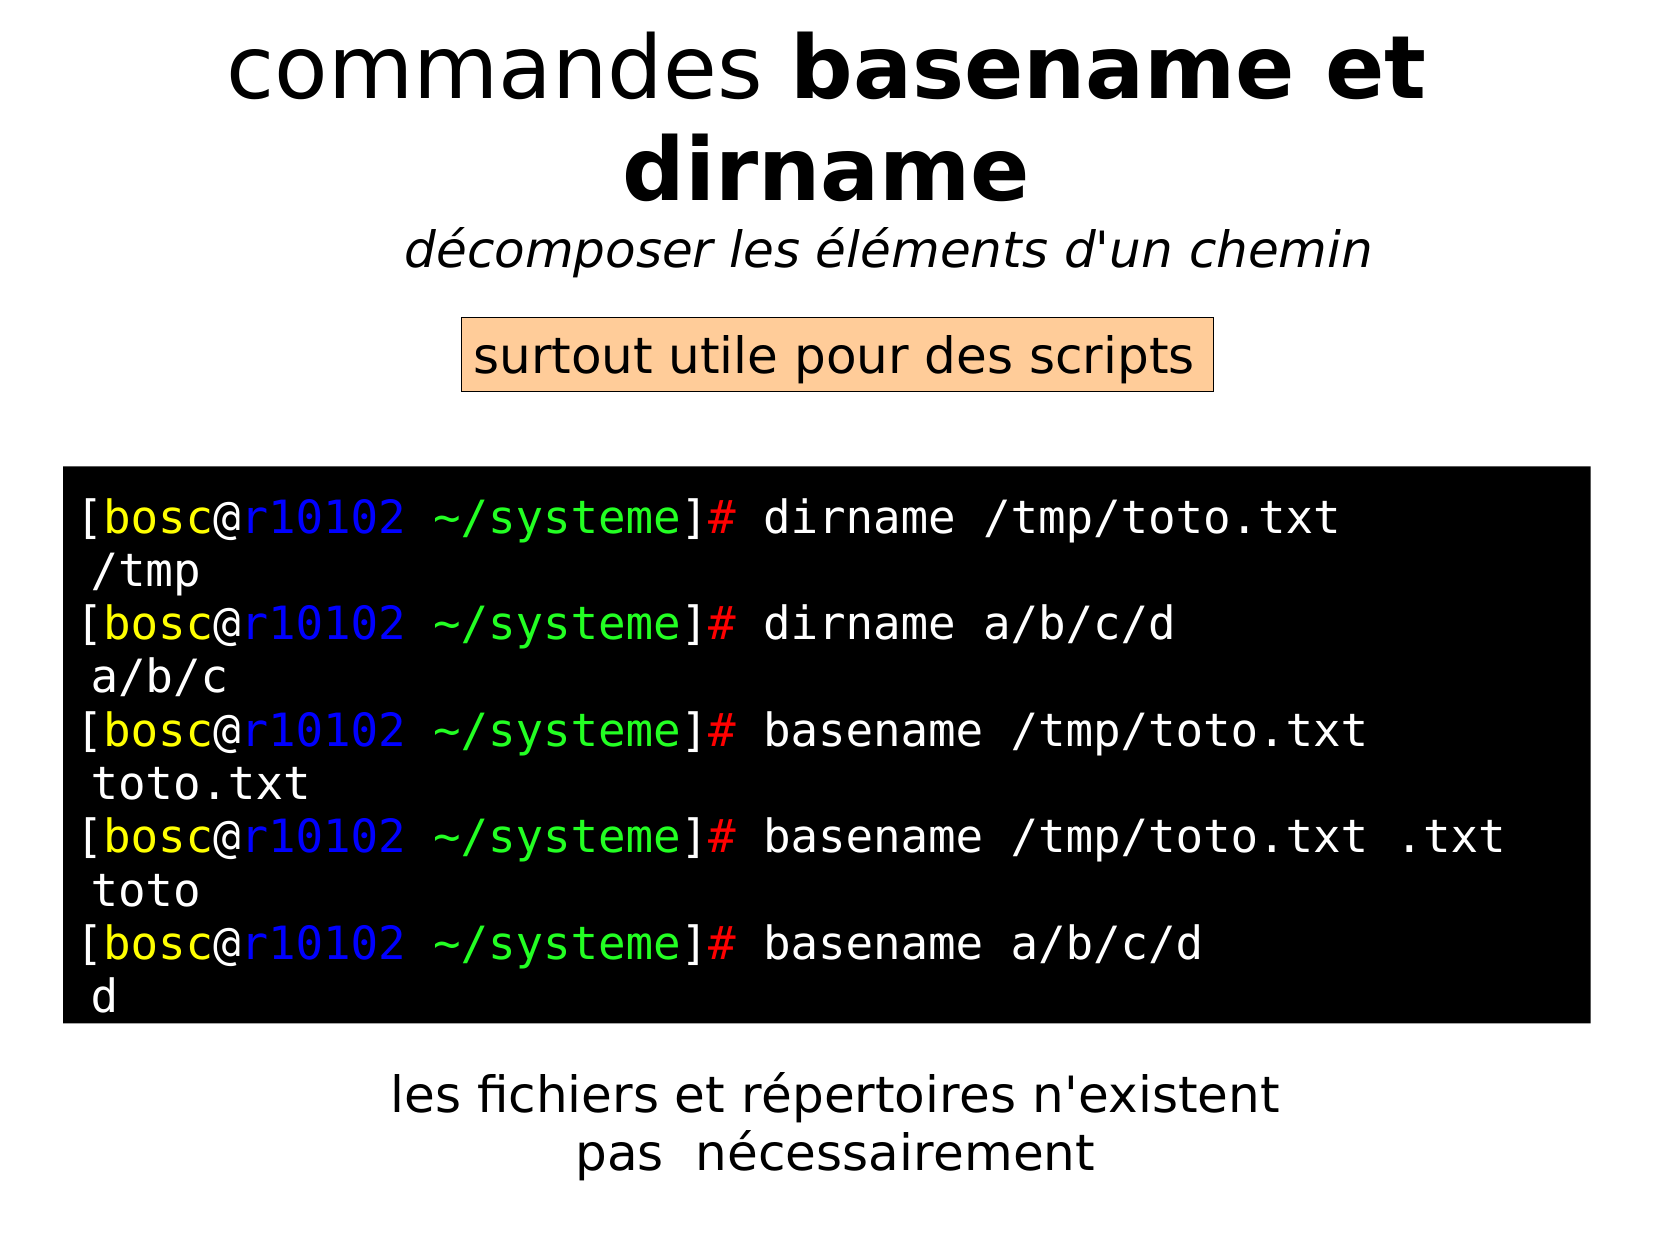

# commandes basename et dirname
décomposer les éléments d'un chemin
surtout utile pour des scripts
 [bosc@r10102 ~/systeme]# dirname /tmp/toto.txt
 /tmp
 [bosc@r10102 ~/systeme]# dirname a/b/c/d
 a/b/c
 [bosc@r10102 ~/systeme]# basename /tmp/toto.txt
 toto.txt
 [bosc@r10102 ~/systeme]# basename /tmp/toto.txt .txt
 toto
 [bosc@r10102 ~/systeme]# basename a/b/c/d
 d
les fichiers et répertoires n'existent
pas nécessairement